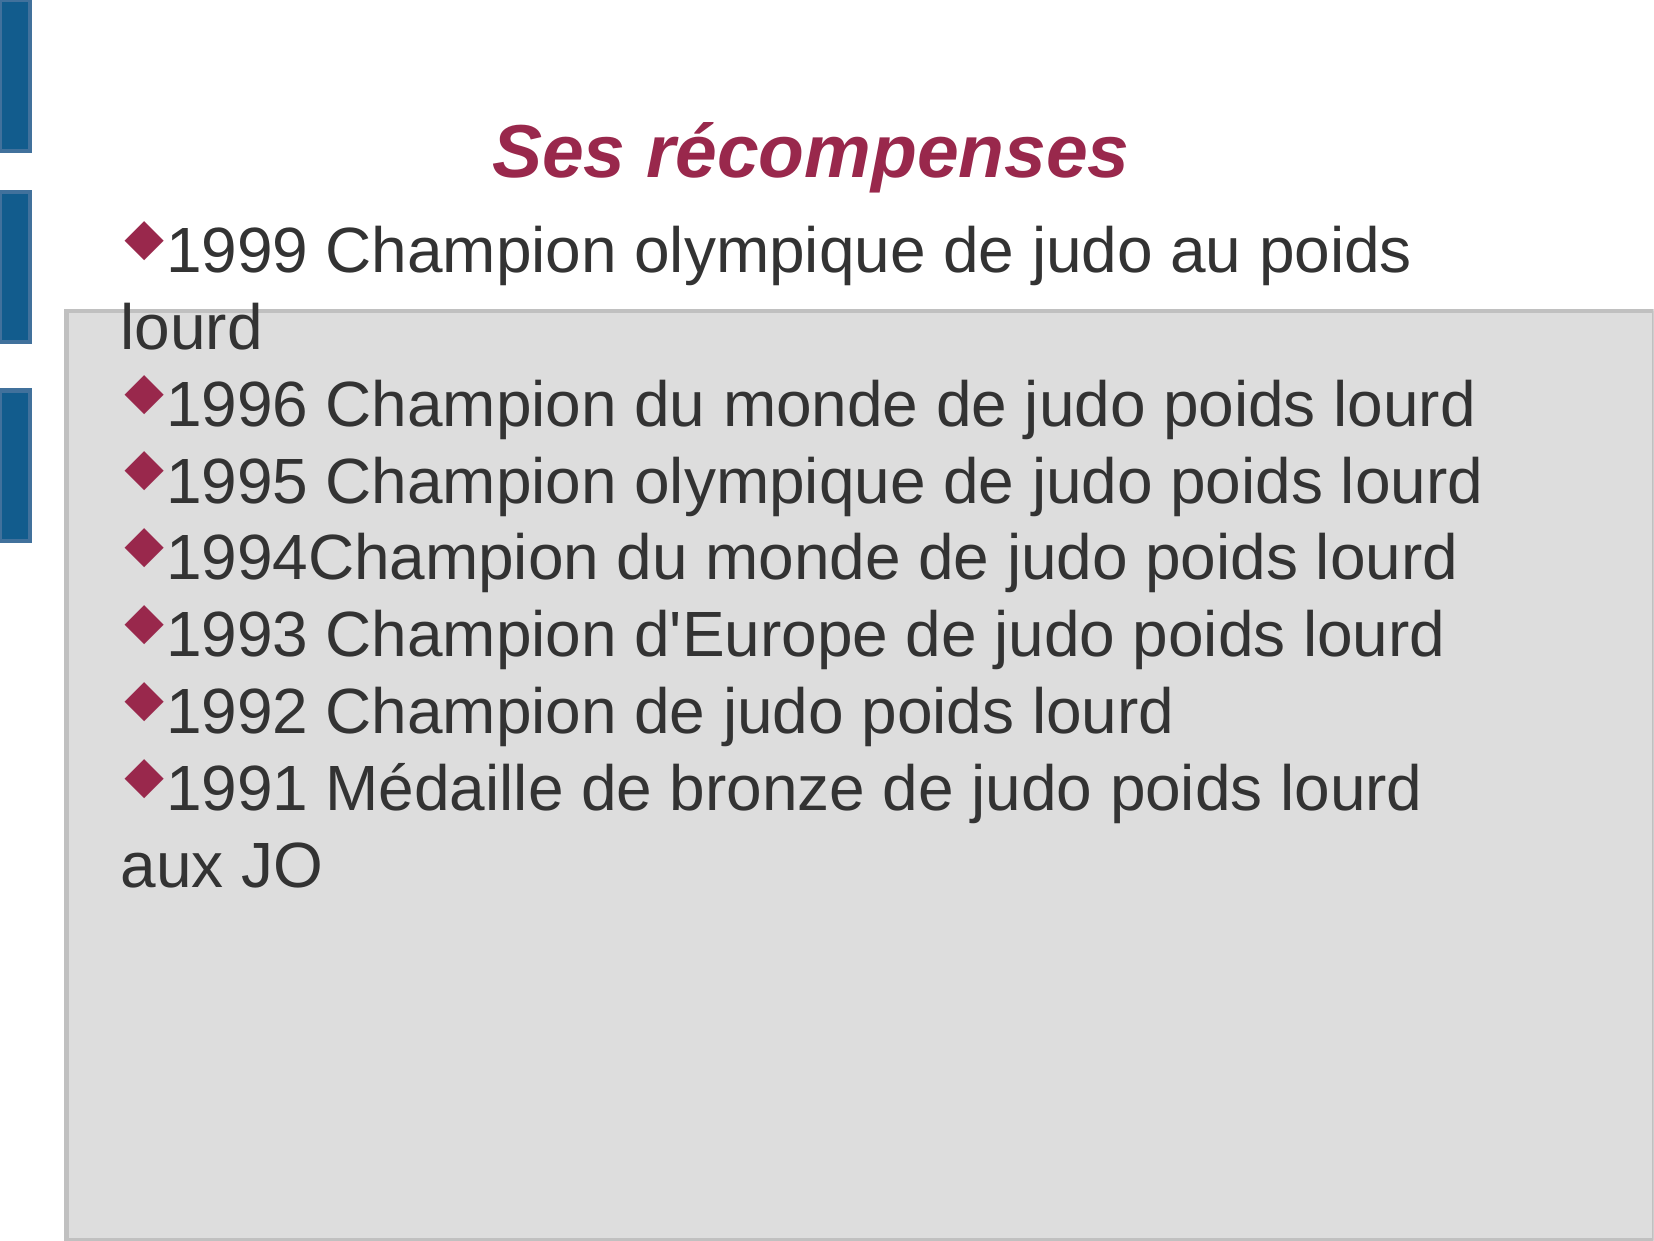

# Ses récompenses
1999 Champion olympique de judo au poids lourd
1996 Champion du monde de judo poids lourd
1995 Champion olympique de judo poids lourd
1994Champion du monde de judo poids lourd
1993 Champion d'Europe de judo poids lourd
1992 Champion de judo poids lourd
1991 Médaille de bronze de judo poids lourd aux JO